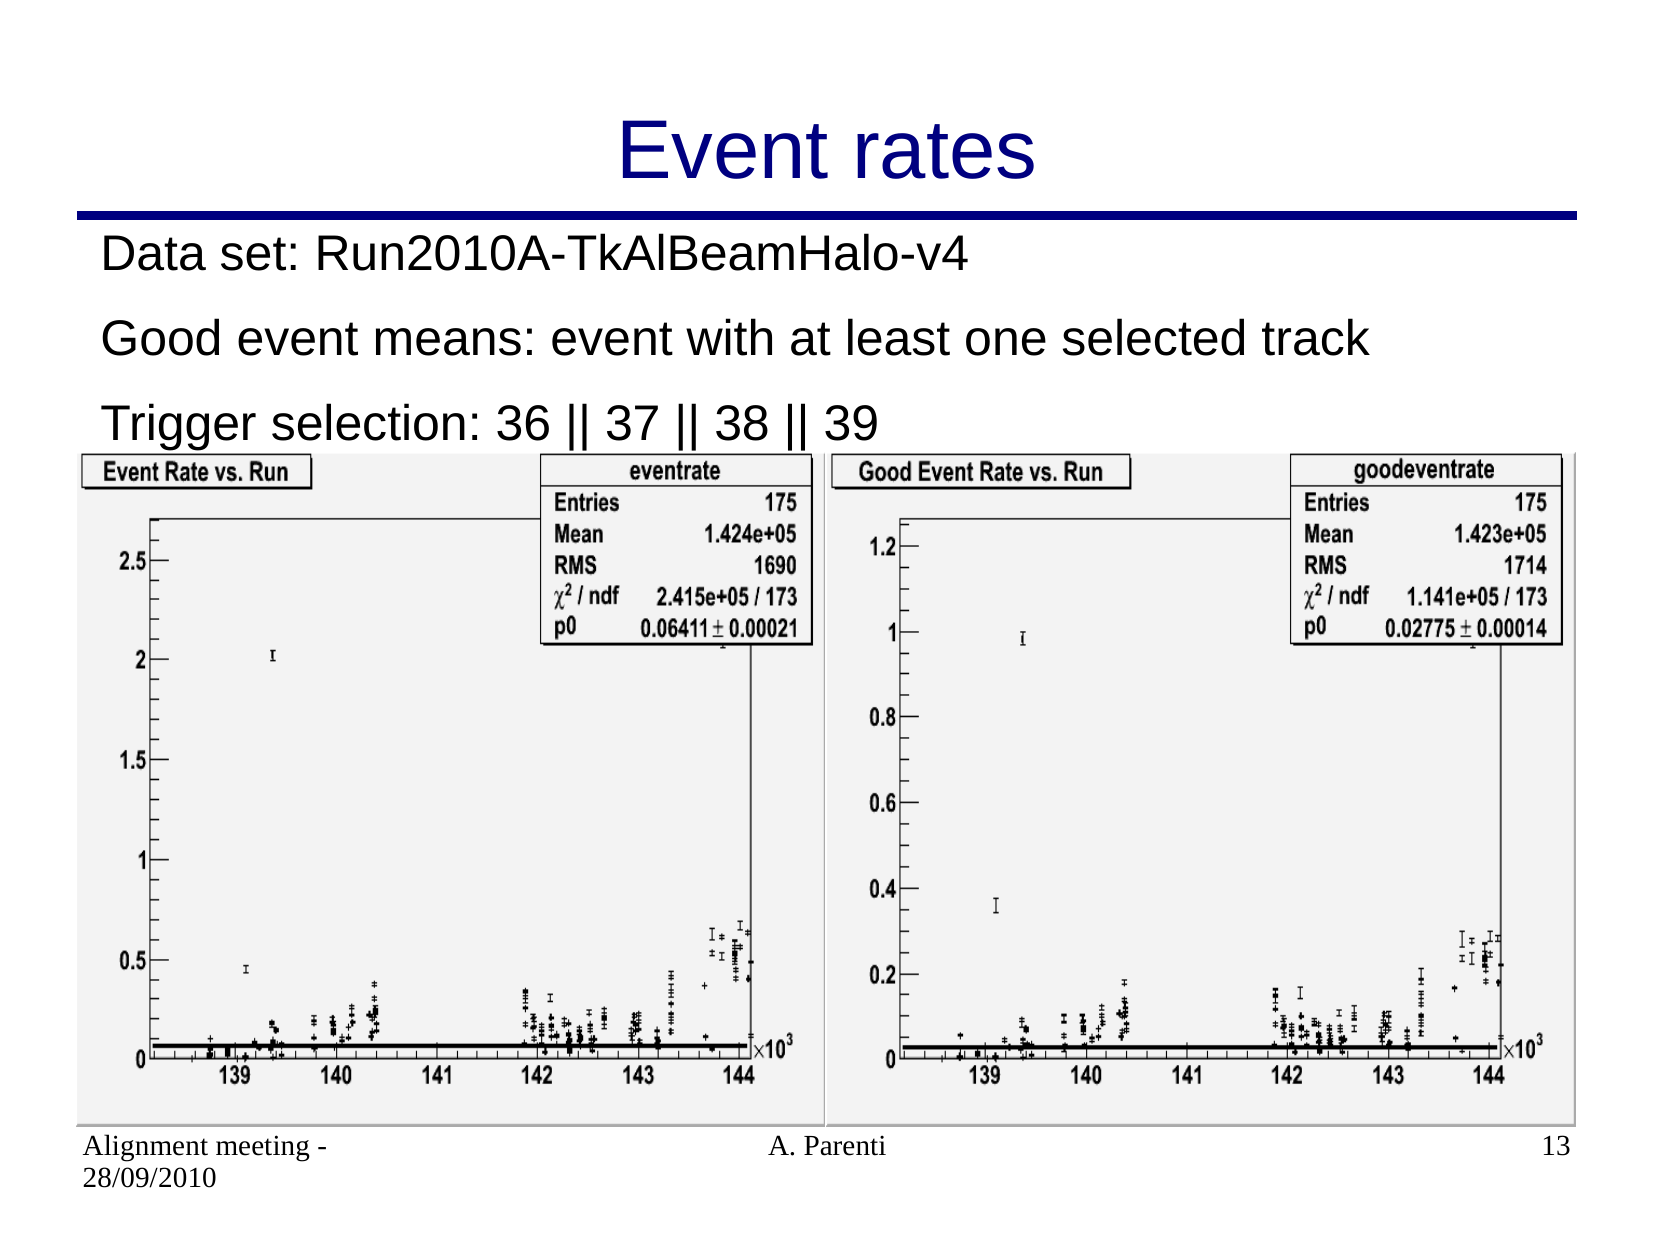

# Event rates
Data set: Run2010A-TkAlBeamHalo-v4
Good event means: event with at least one selected track
Trigger selection: 36 || 37 || 38 || 39
13